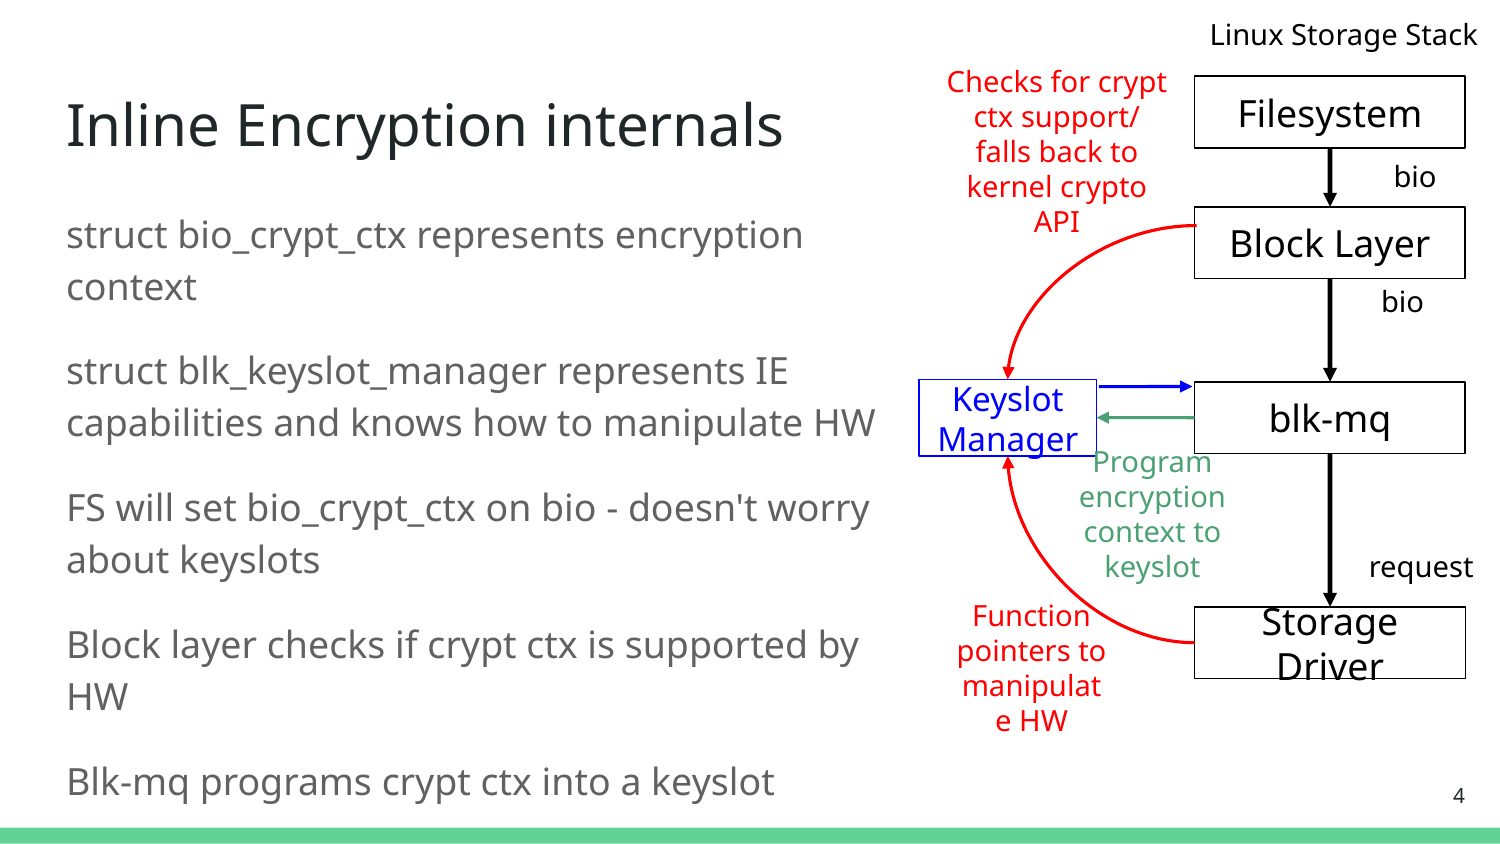

Linux Storage Stack
Filesystem
bio
Block Layer
bio
Keyslot Manager
blk-mq
Program encryption context to keyslot
request
Storage Driver
Function pointers to manipulate HW
Checks for crypt ctx support/
falls back to kernel crypto API
# Inline Encryption internals
struct bio_crypt_ctx represents encryption context
struct blk_keyslot_manager represents IE capabilities and knows how to manipulate HW
FS will set bio_crypt_ctx on bio - doesn't worry about keyslots
Block layer checks if crypt ctx is supported by HW
Blk-mq programs crypt ctx into a keyslot
Storage driver uses index of programmed keyslot